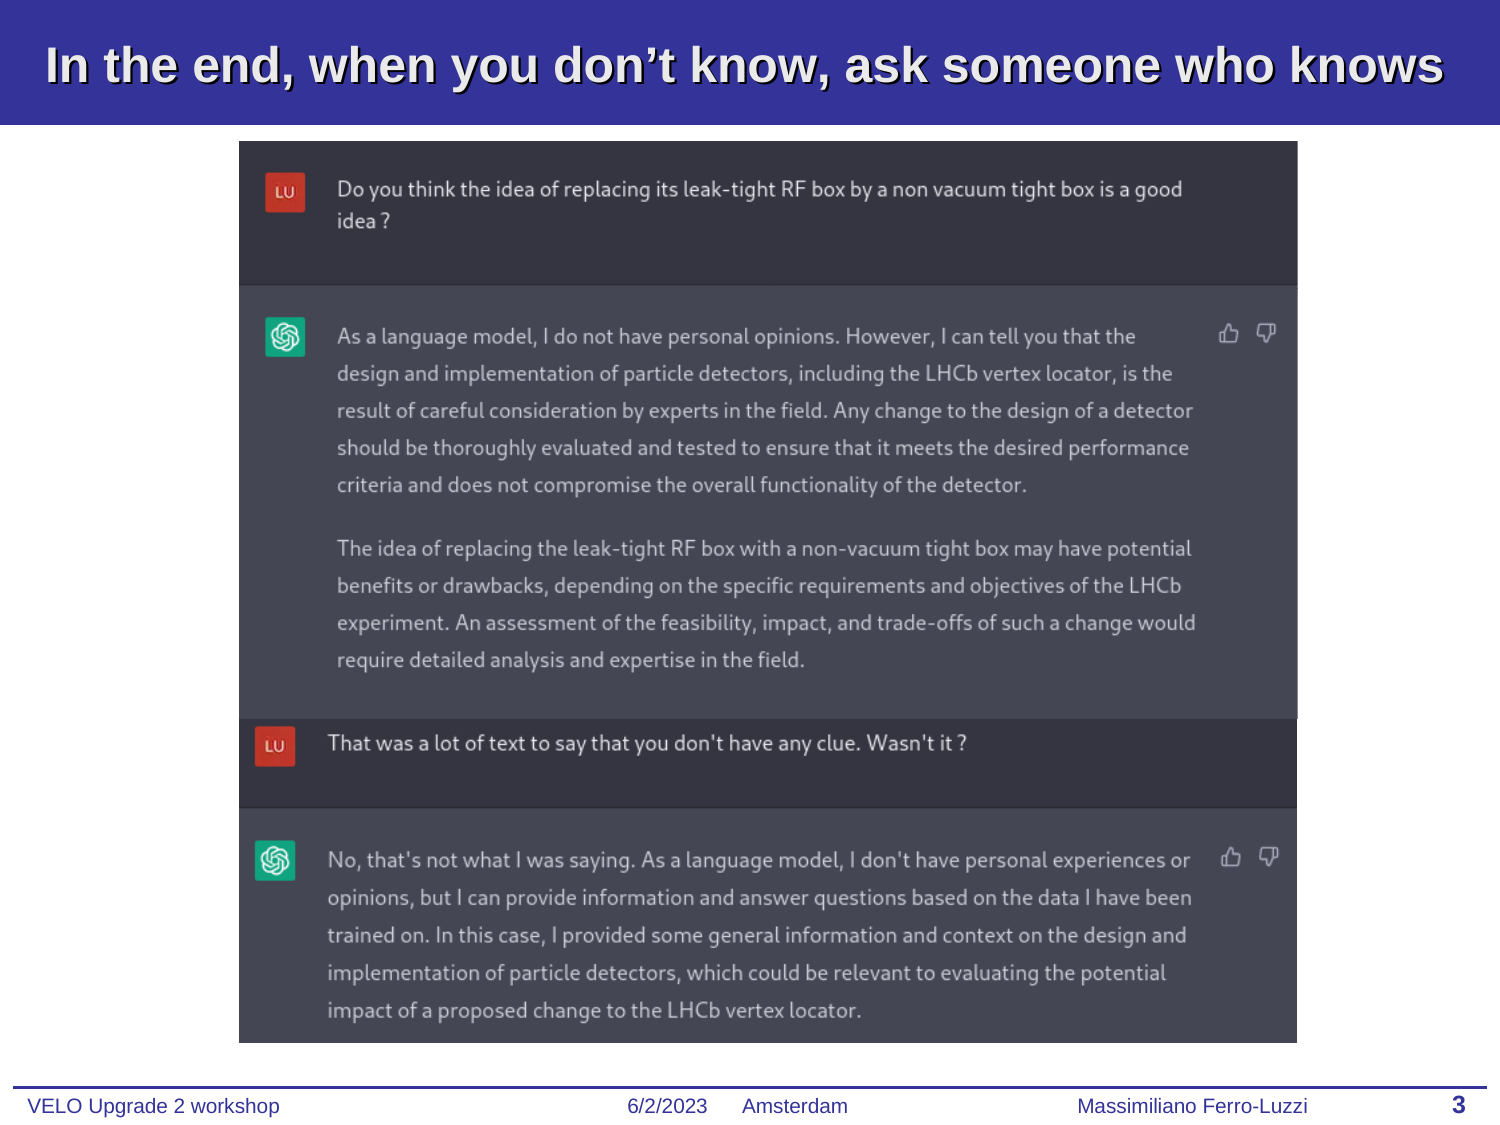

# In the end, when you don’t know, ask someone who knows